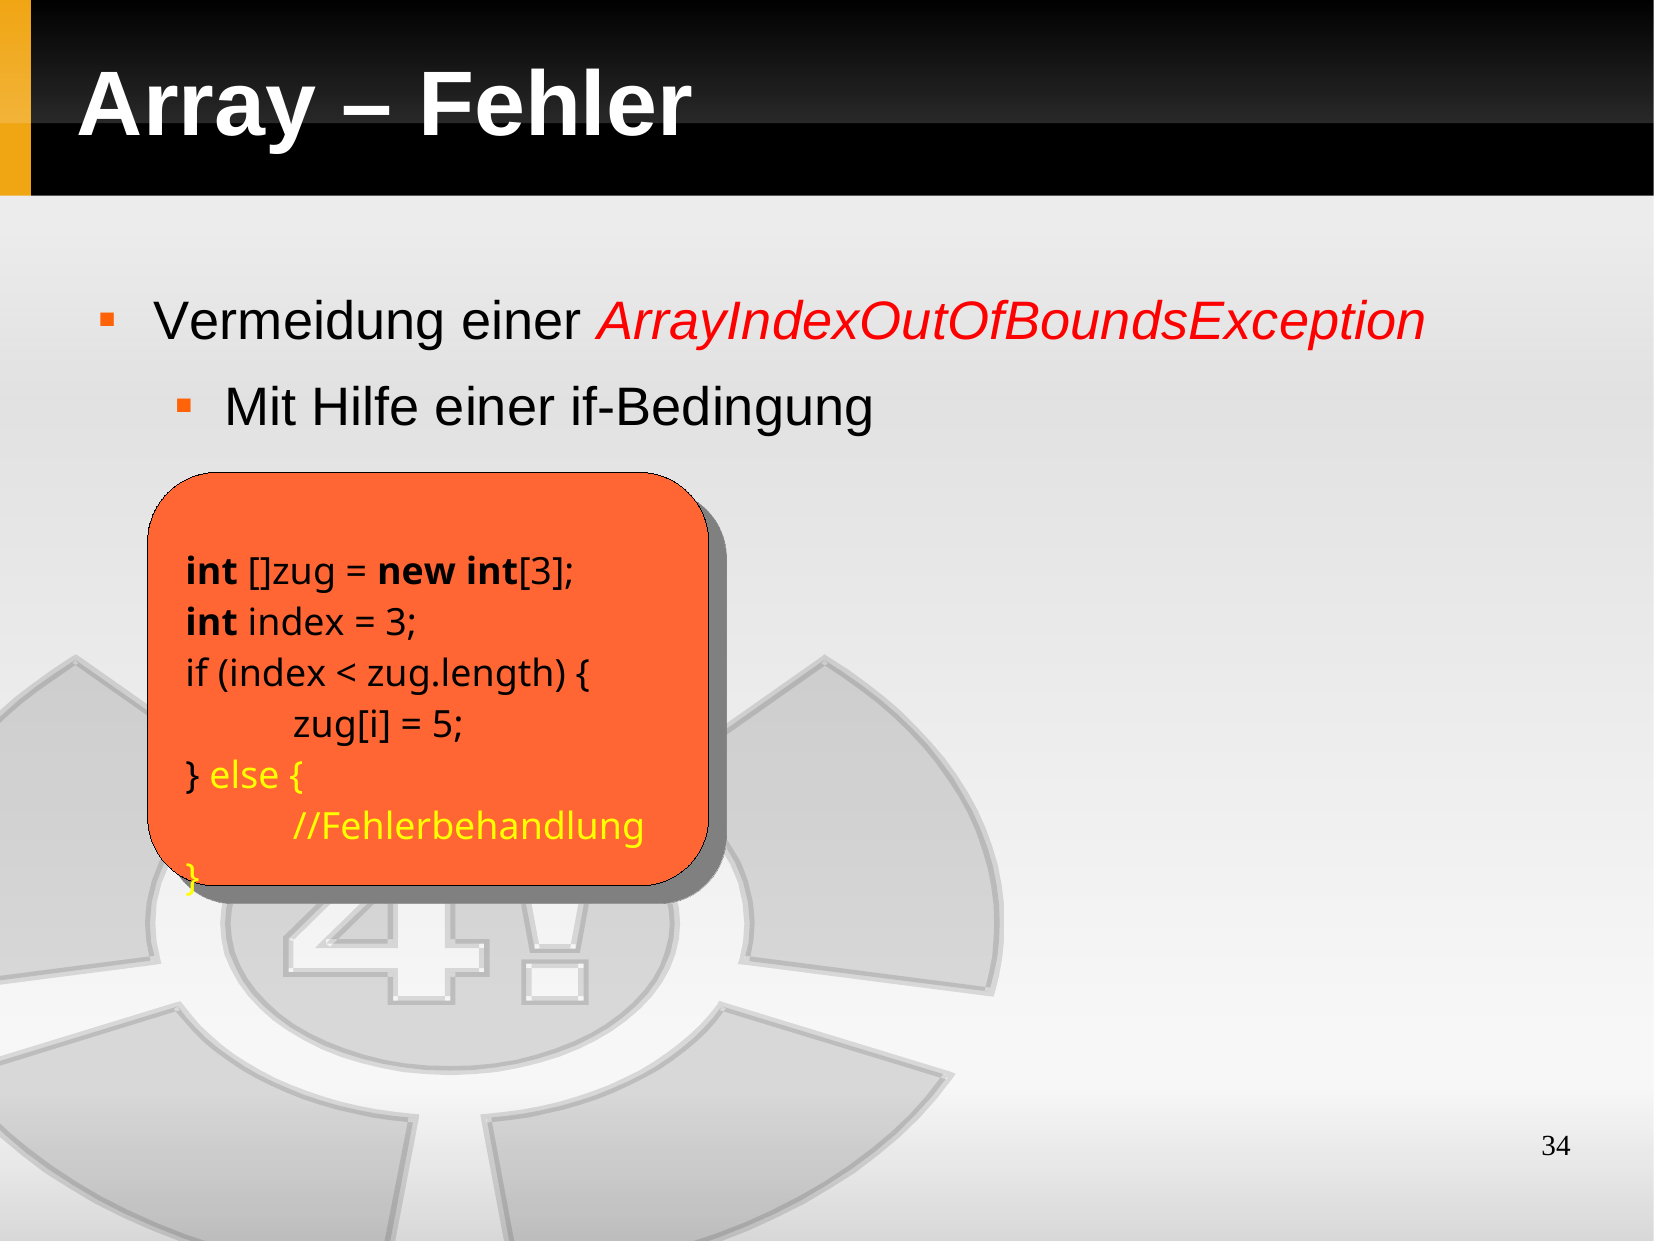

# Array – Fehler
Vermeidung einer ArrayIndexOutOfBoundsException
Mit Hilfe einer if-Bedingung
int []zug = new int[3];
int index = 3;
if (index < zug.length) {
	zug[i] = 5;
} else {
	//Fehlerbehandlung
}
34